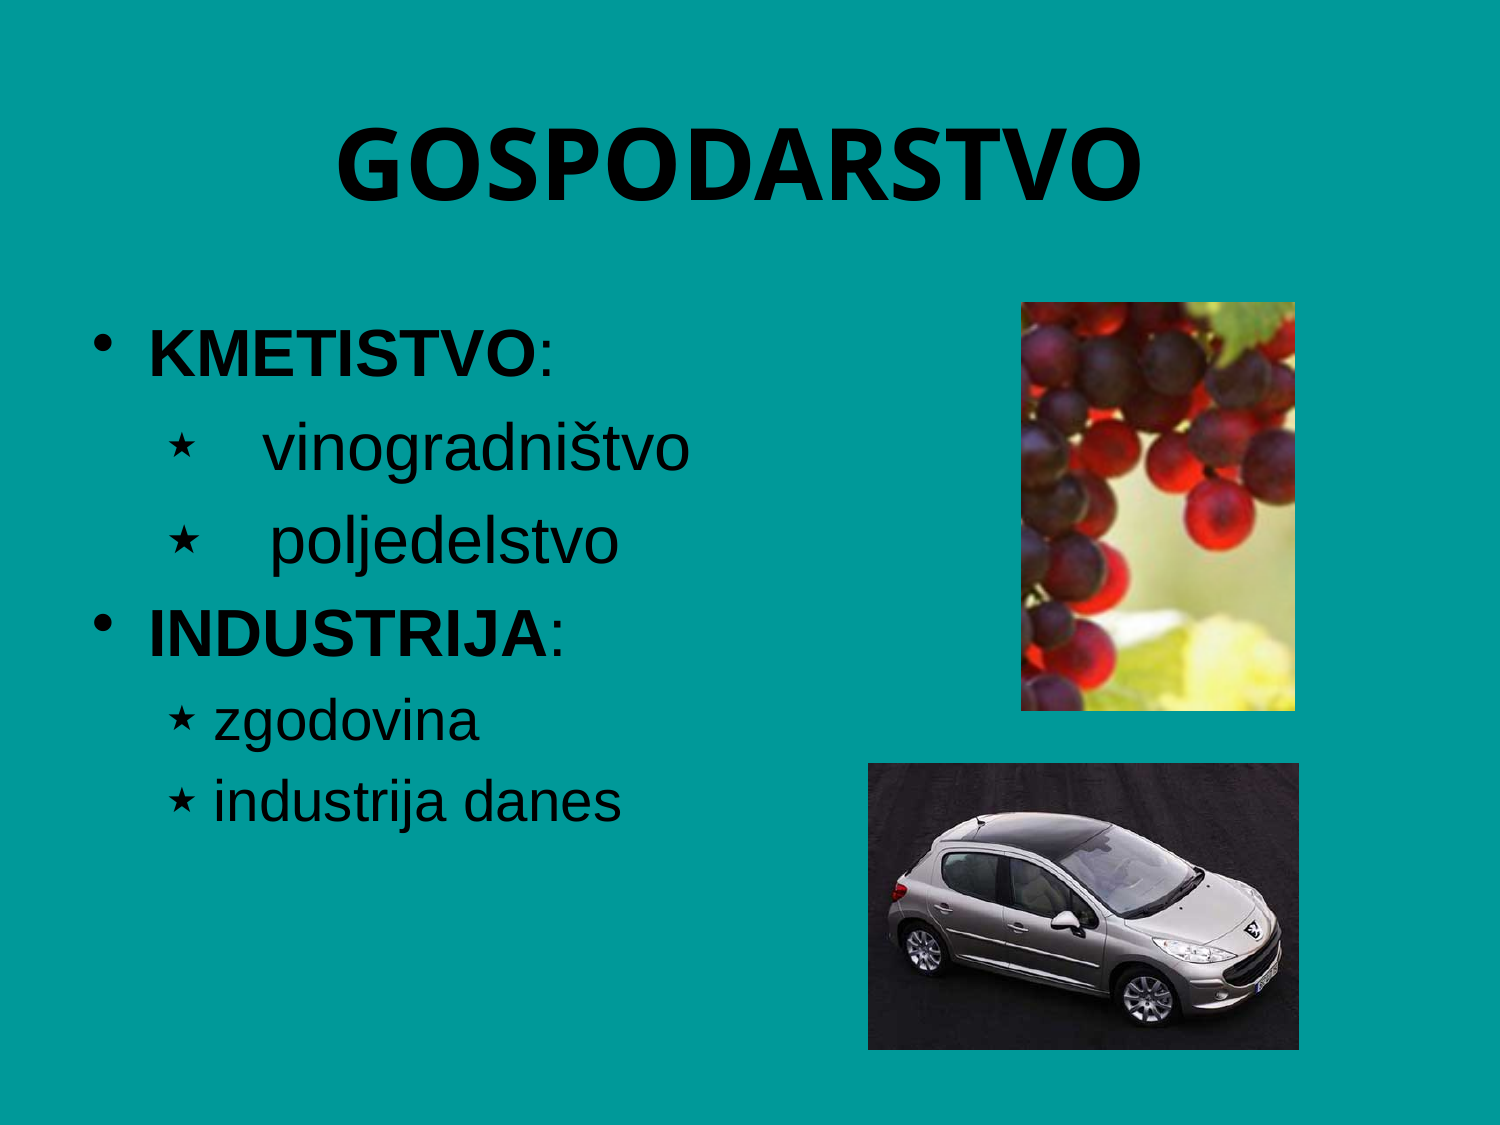

# GOSPODARSTVO
KMETISTVO:
 vinogradništvo
 poljedelstvo
INDUSTRIJA:
zgodovina
industrija danes